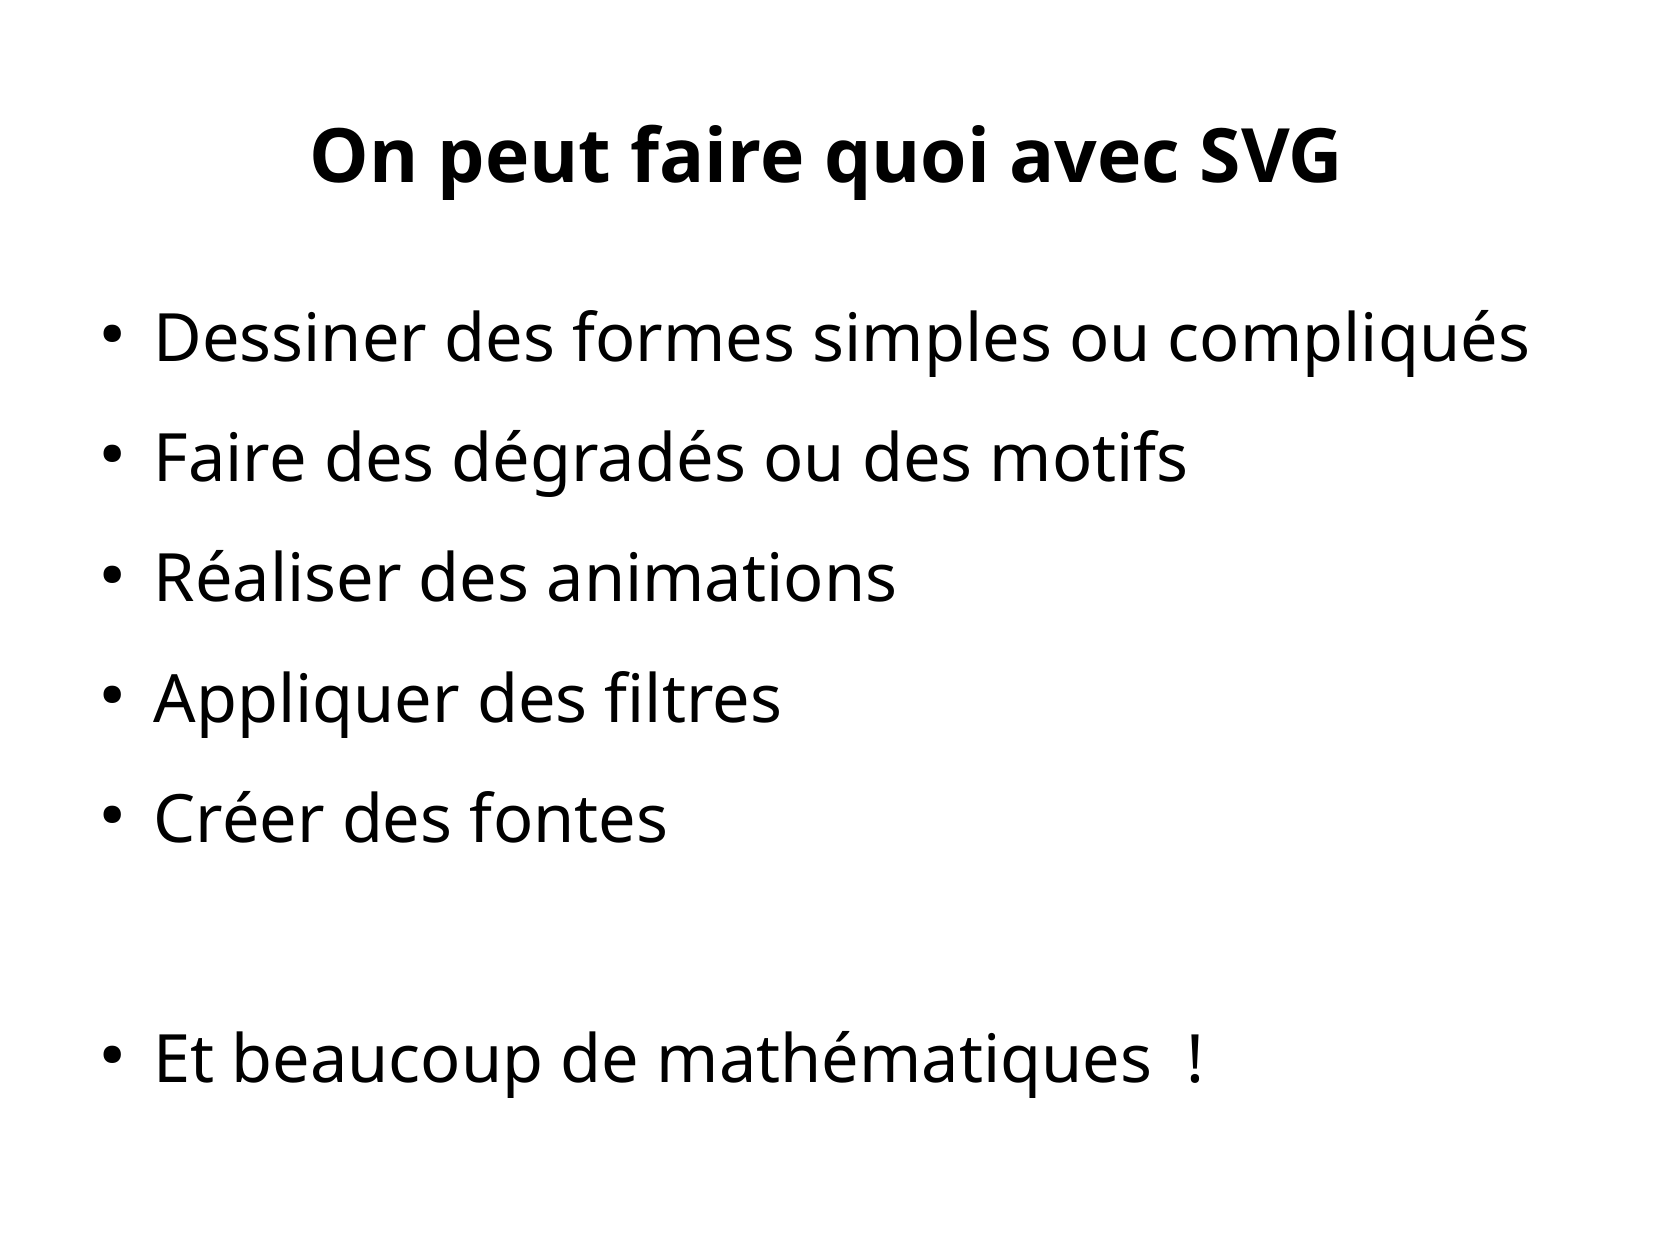

# On peut faire quoi avec SVG
Dessiner des formes simples ou compliqués
Faire des dégradés ou des motifs
Réaliser des animations
Appliquer des filtres
Créer des fontes
Et beaucoup de mathématiques  !